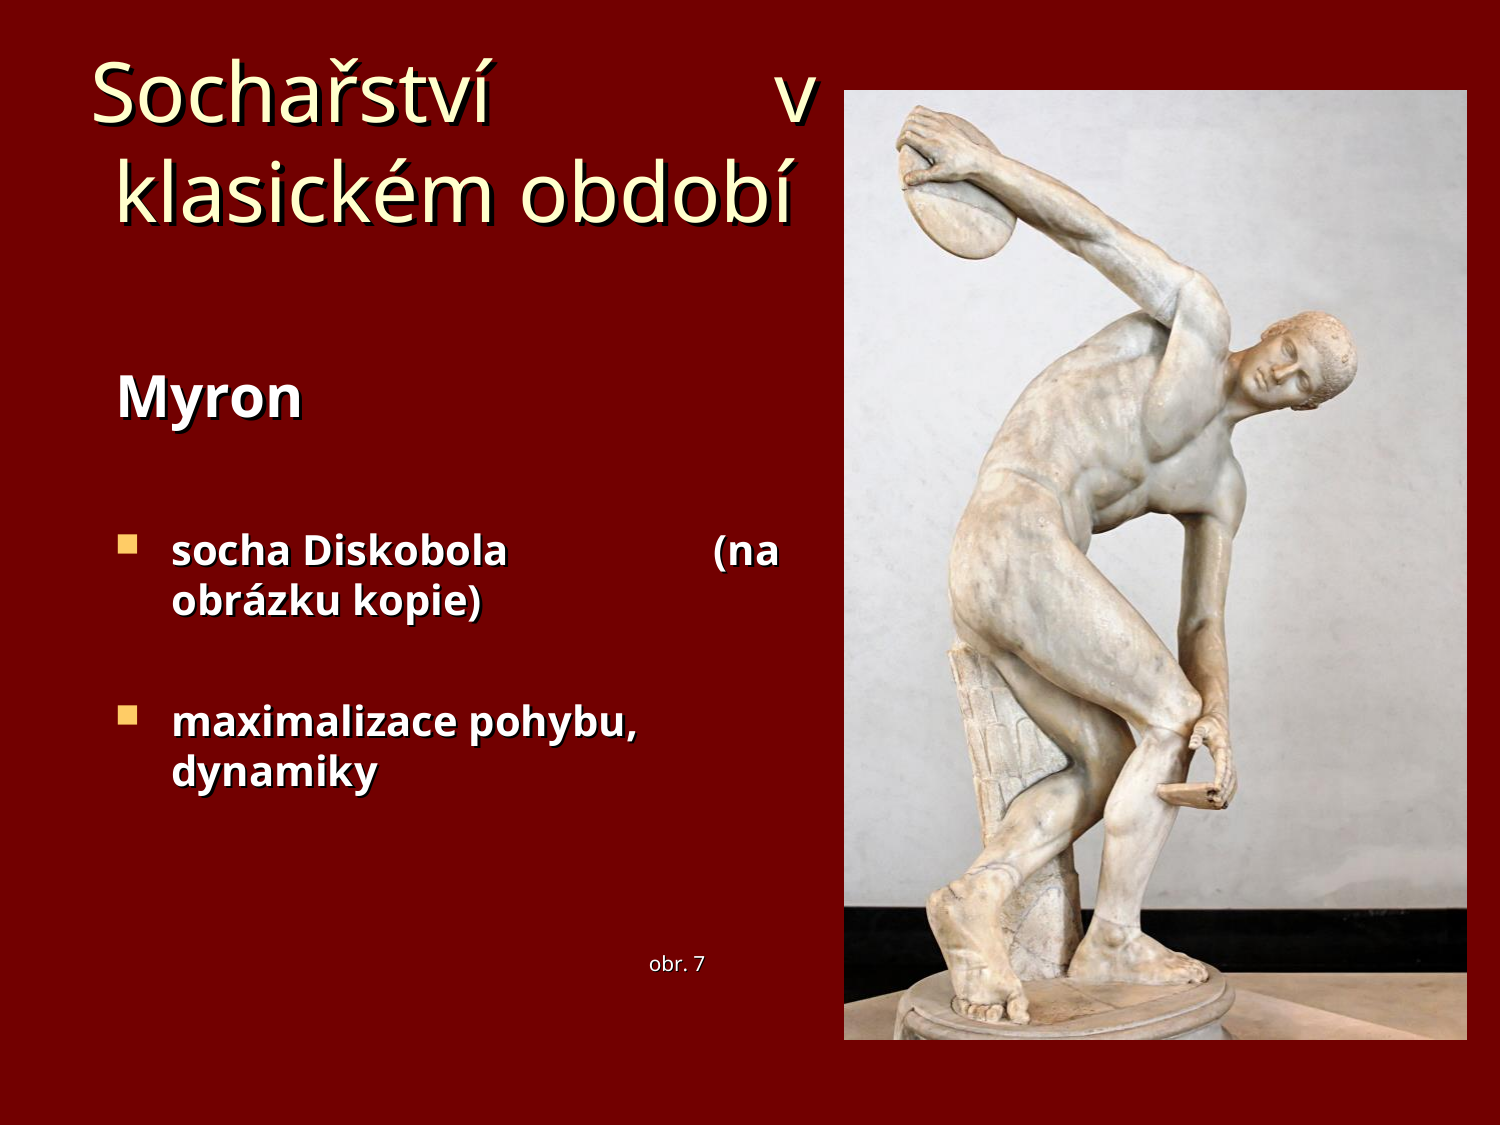

# Sochařství v klasickém období
Myron
socha Diskobola (na obrázku kopie)
maximalizace pohybu, dynamiky
 obr. 7